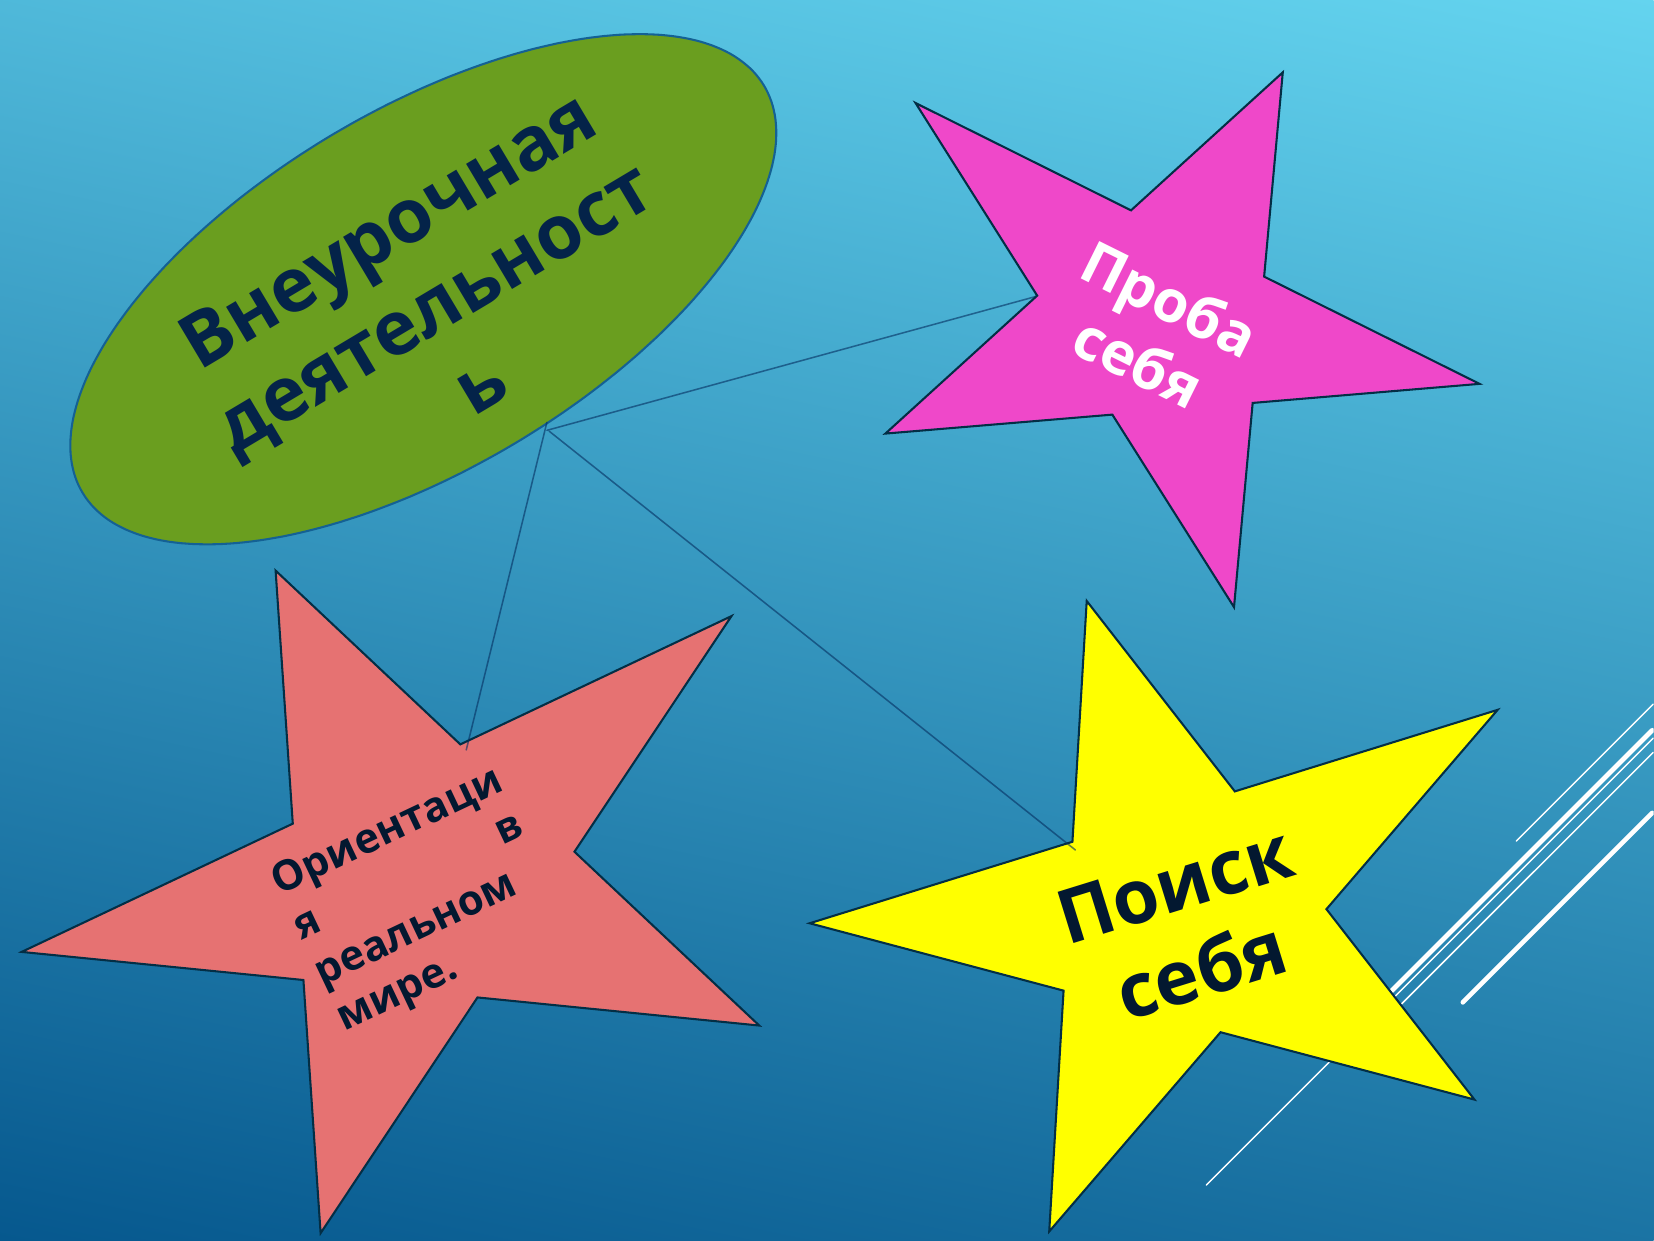

Проба себя
Внеурочная деятельность
Ориентация в реальном мире.
Поиск себя